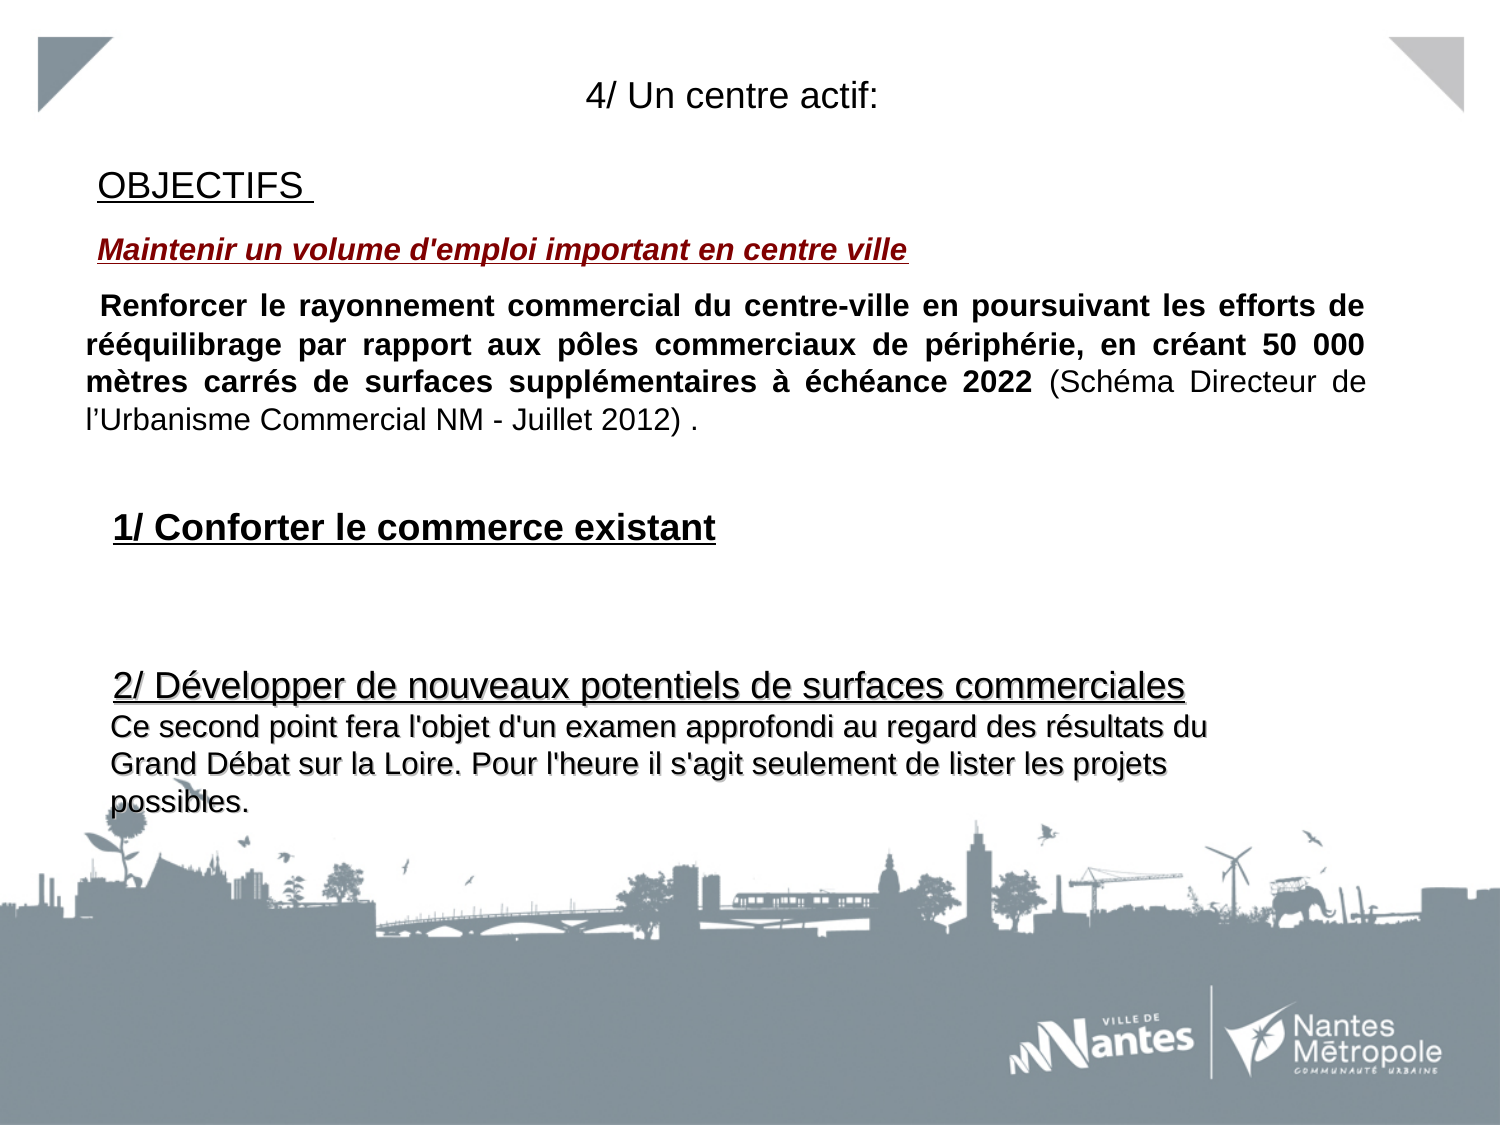

# 4/ Un centre actif:
OBJECTIFS
Maintenir un volume d'emploi important en centre ville
 Renforcer le rayonnement commercial du centre-ville en poursuivant les efforts de rééquilibrage par rapport aux pôles commerciaux de périphérie, en créant 50 000 mètres carrés de surfaces supplémentaires à échéance 2022 (Schéma Directeur de l’Urbanisme Commercial NM - Juillet 2012) .
1/ Conforter le commerce existant
2/ Développer de nouveaux potentiels de surfaces commerciales
Ce second point fera l'objet d'un examen approfondi au regard des résultats du Grand Débat sur la Loire. Pour l'heure il s'agit seulement de lister les projets possibles.